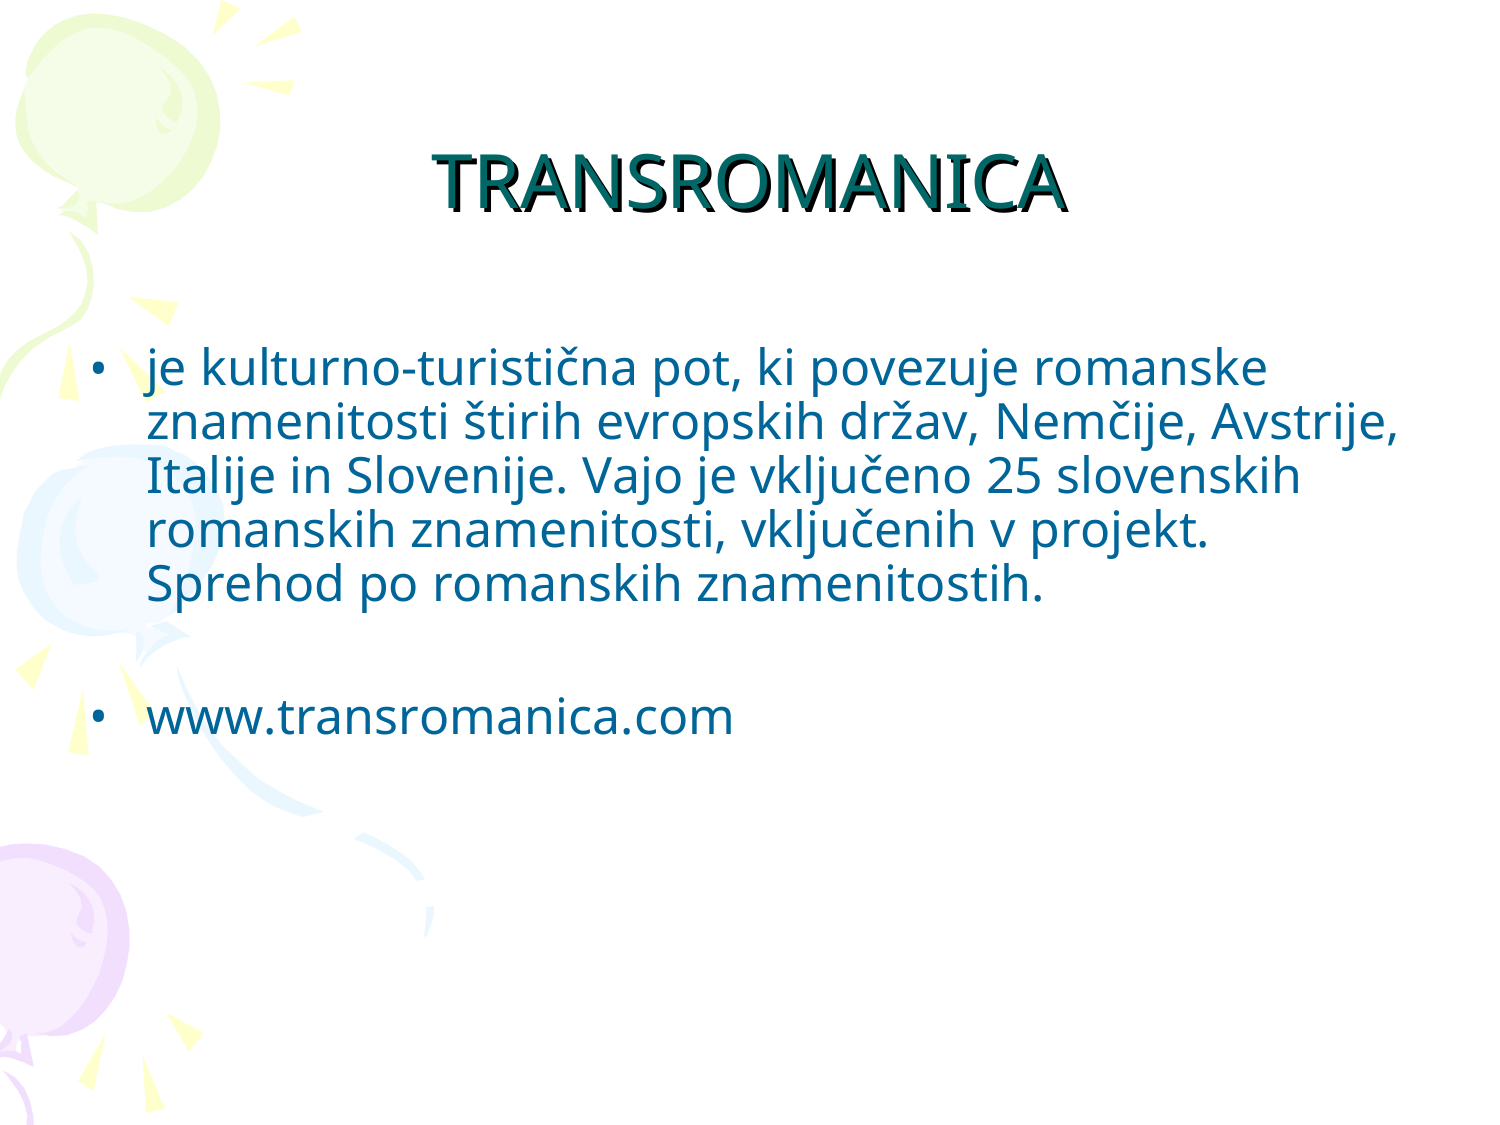

# TRANSROMANICA
je kulturno-turistična pot, ki povezuje romanske znamenitosti štirih evropskih držav, Nemčije, Avstrije, Italije in Slovenije. Vajo je vključeno 25 slovenskih romanskih znamenitosti, vključenih v projekt. Sprehod po romanskih znamenitostih.
www.transromanica.com